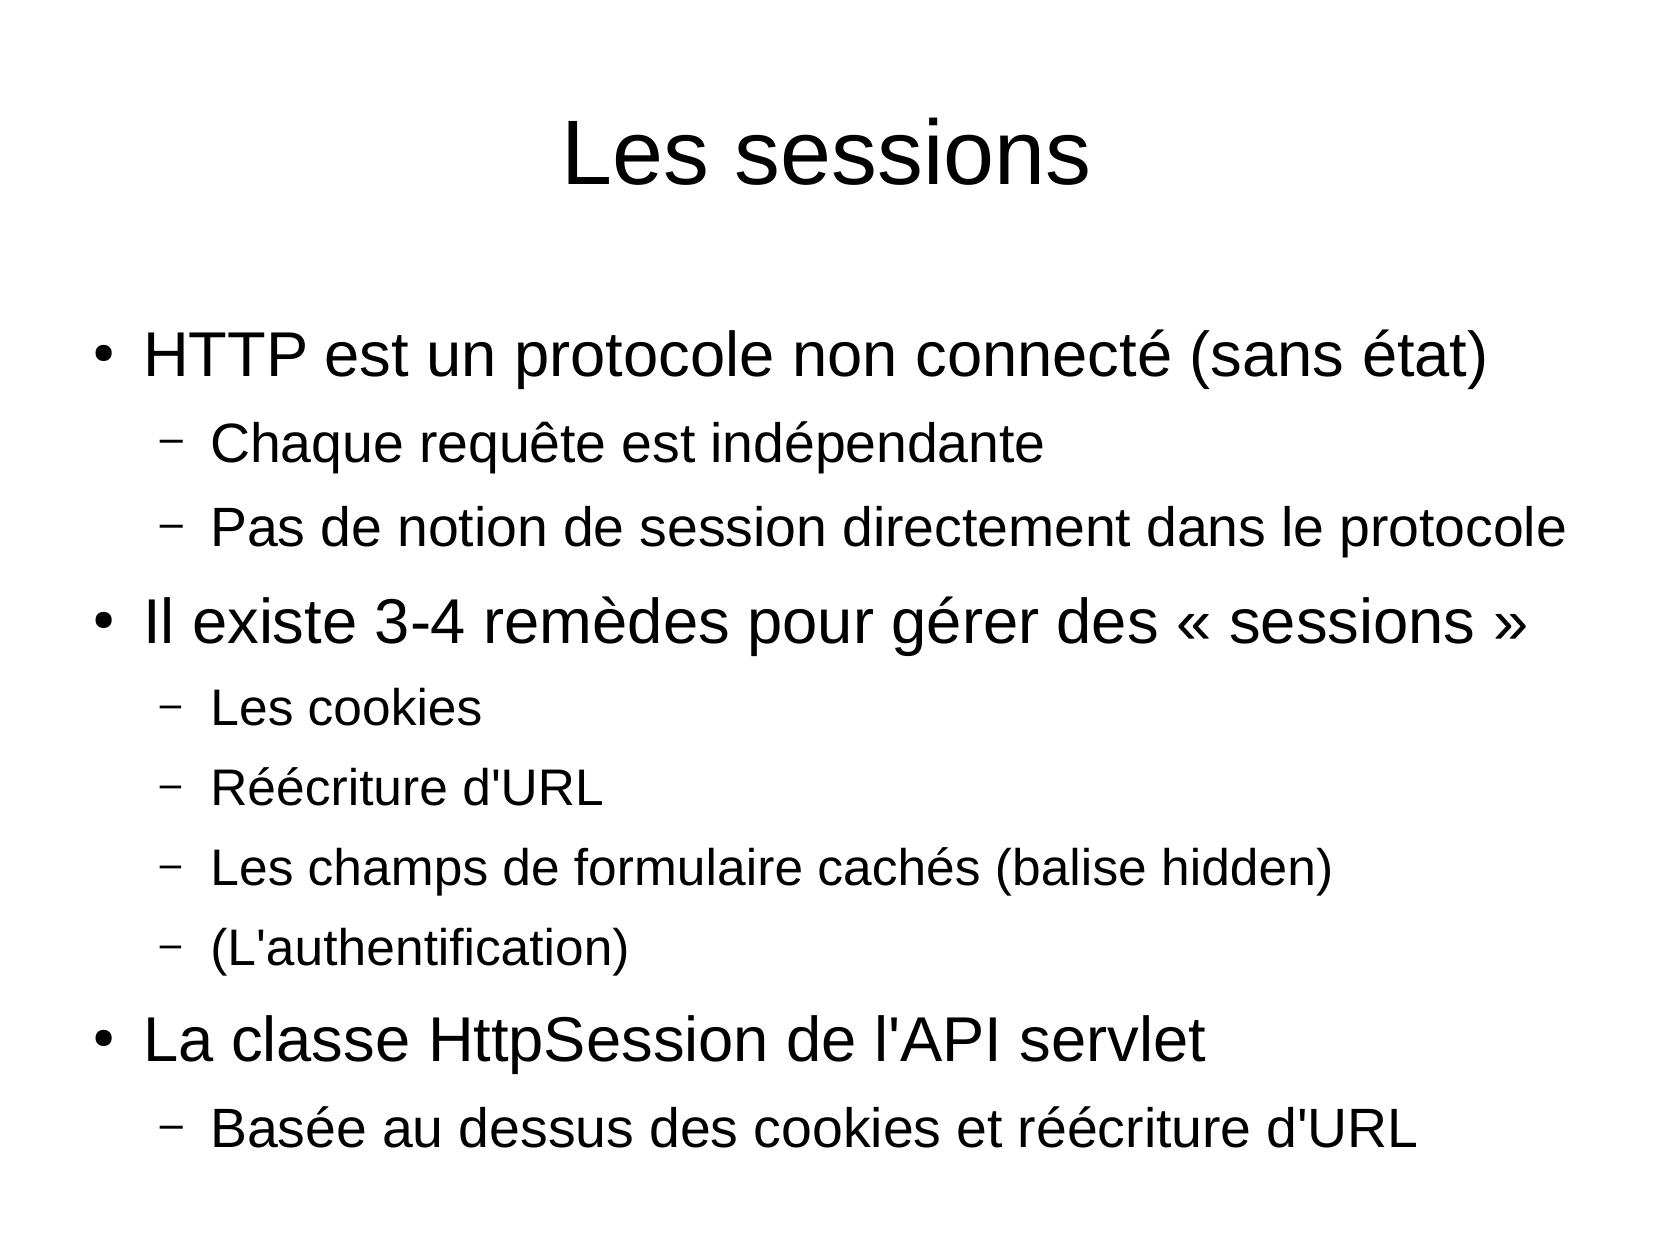

# Les sessions
HTTP est un protocole non connecté (sans état)
Chaque requête est indépendante
Pas de notion de session directement dans le protocole
Il existe 3-4 remèdes pour gérer des « sessions »
Les cookies
Réécriture d'URL
Les champs de formulaire cachés (balise hidden)
(L'authentification)
La classe HttpSession de l'API servlet
Basée au dessus des cookies et réécriture d'URL